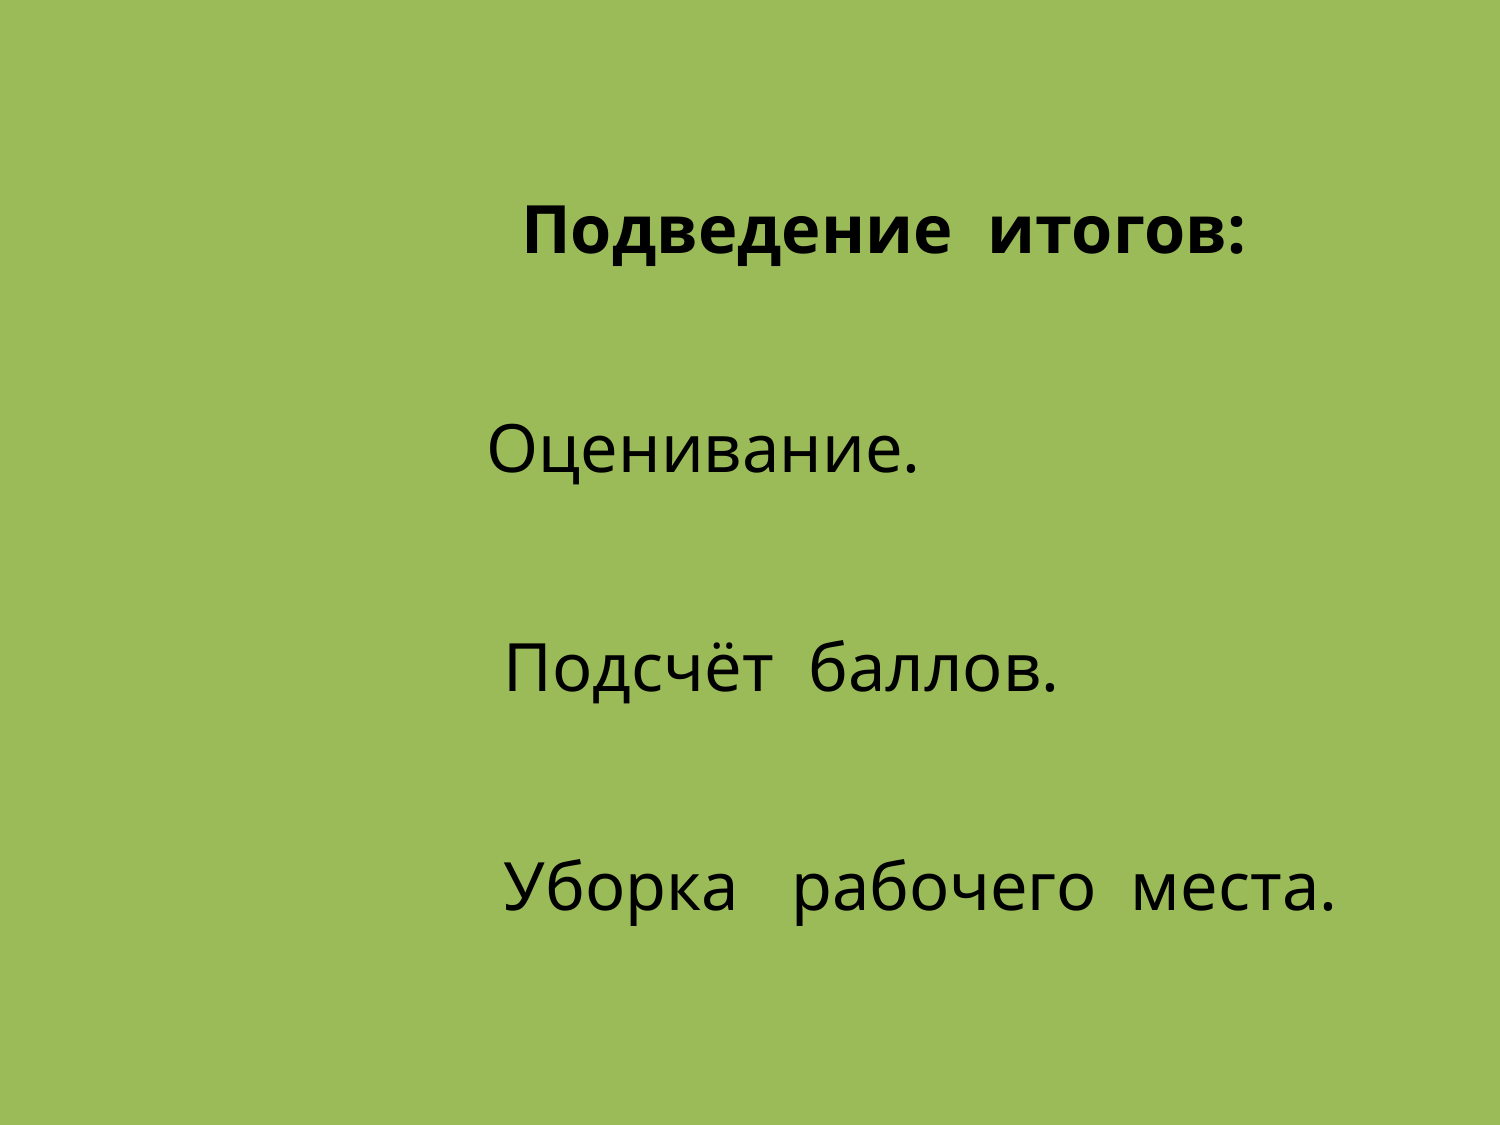

# Подведение итогов:
 Оценивание.
 Подсчёт баллов.
 Уборка рабочего места.